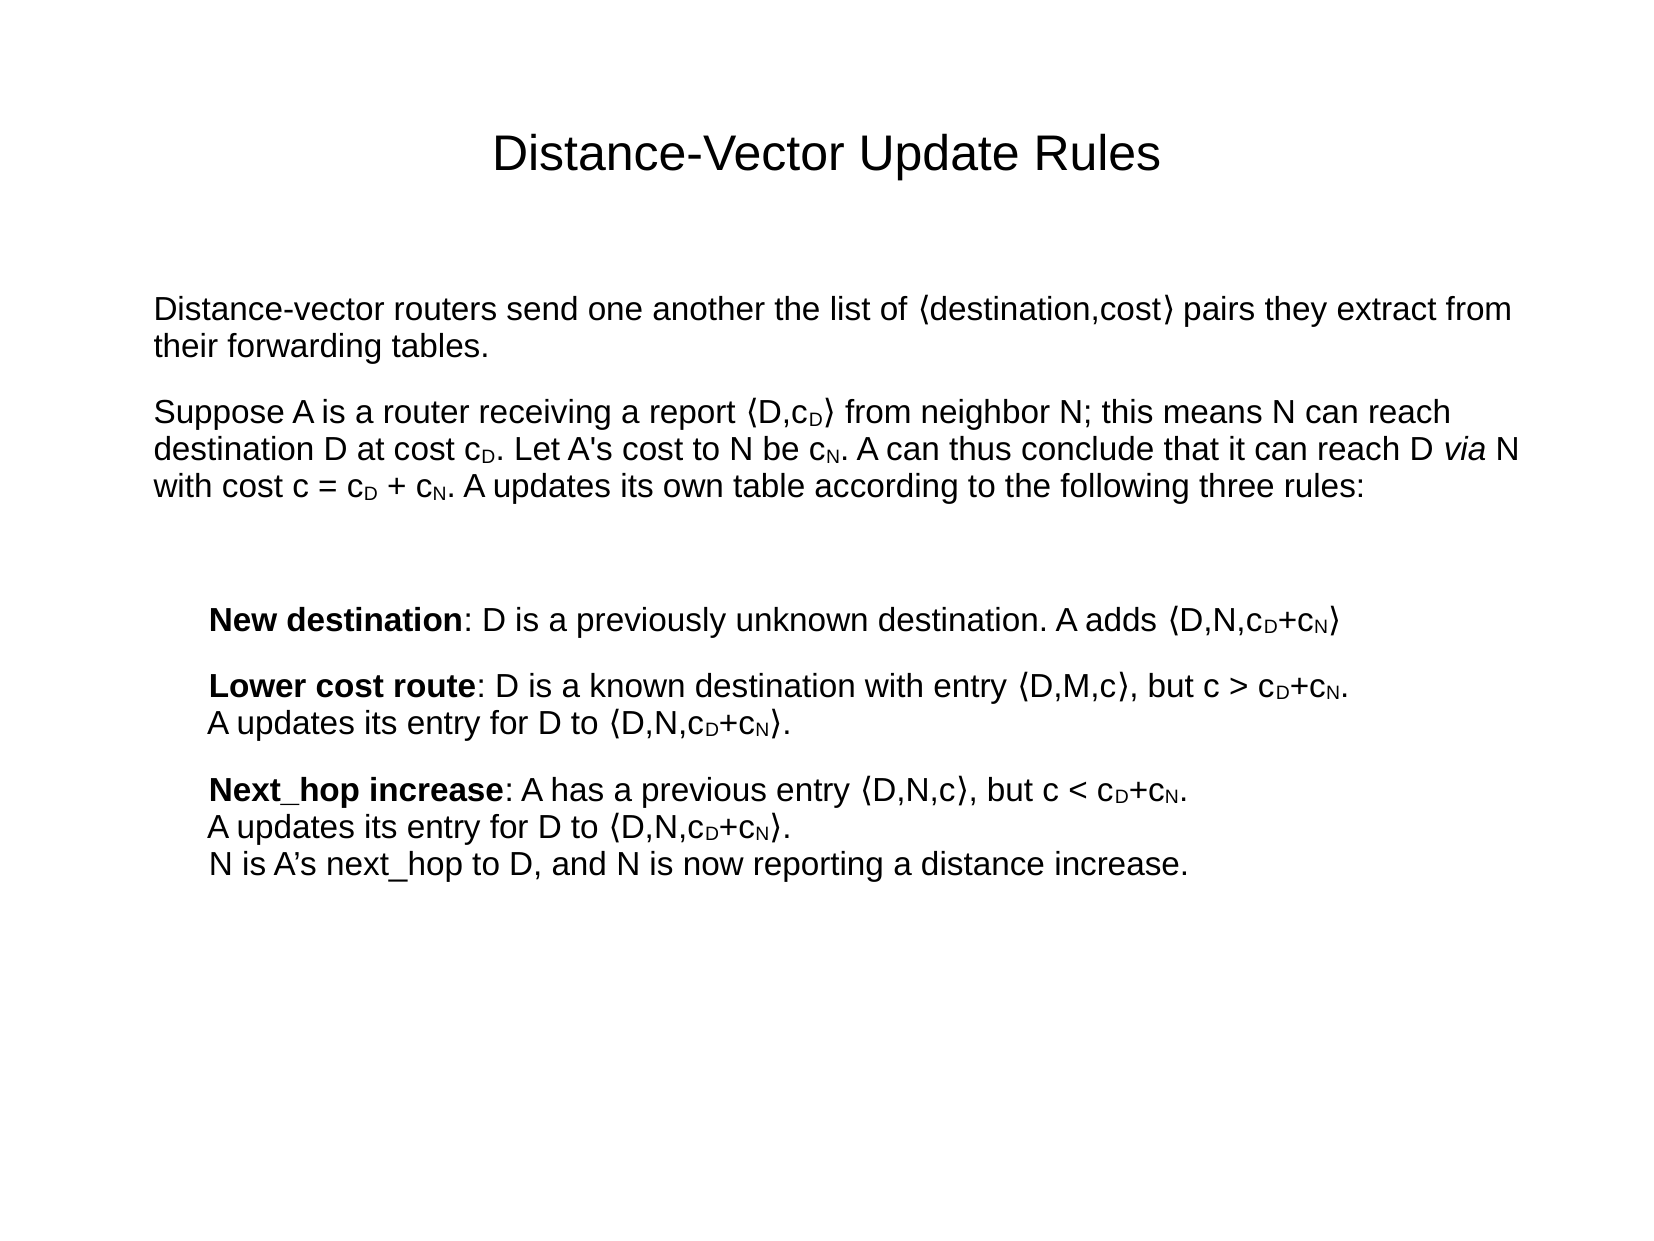

# Distance-Vector Update Rules
Distance-vector routers send one another the list of ⟨destination,cost⟩ pairs they extract from their forwarding tables.
Suppose A is a router receiving a report ⟨D,cD⟩ from neighbor N; this means N can reach destination D at cost cD. Let A's cost to N be cN. A can thus conclude that it can reach D via N with cost c = cD + cN. A updates its own table according to the following three rules:
 New destination: D is a previously unknown destination. A adds ⟨D,N,cD+cN⟩
 Lower cost route: D is a known destination with entry ⟨D,M,c⟩, but c > cD+cN.
 A updates its entry for D to ⟨D,N,cD+cN⟩.
 Next_hop increase: A has a previous entry ⟨D,N,c⟩, but c < cD+cN.
 A updates its entry for D to ⟨D,N,cD+cN⟩.
 N is A’s next_hop to D, and N is now reporting a distance increase.